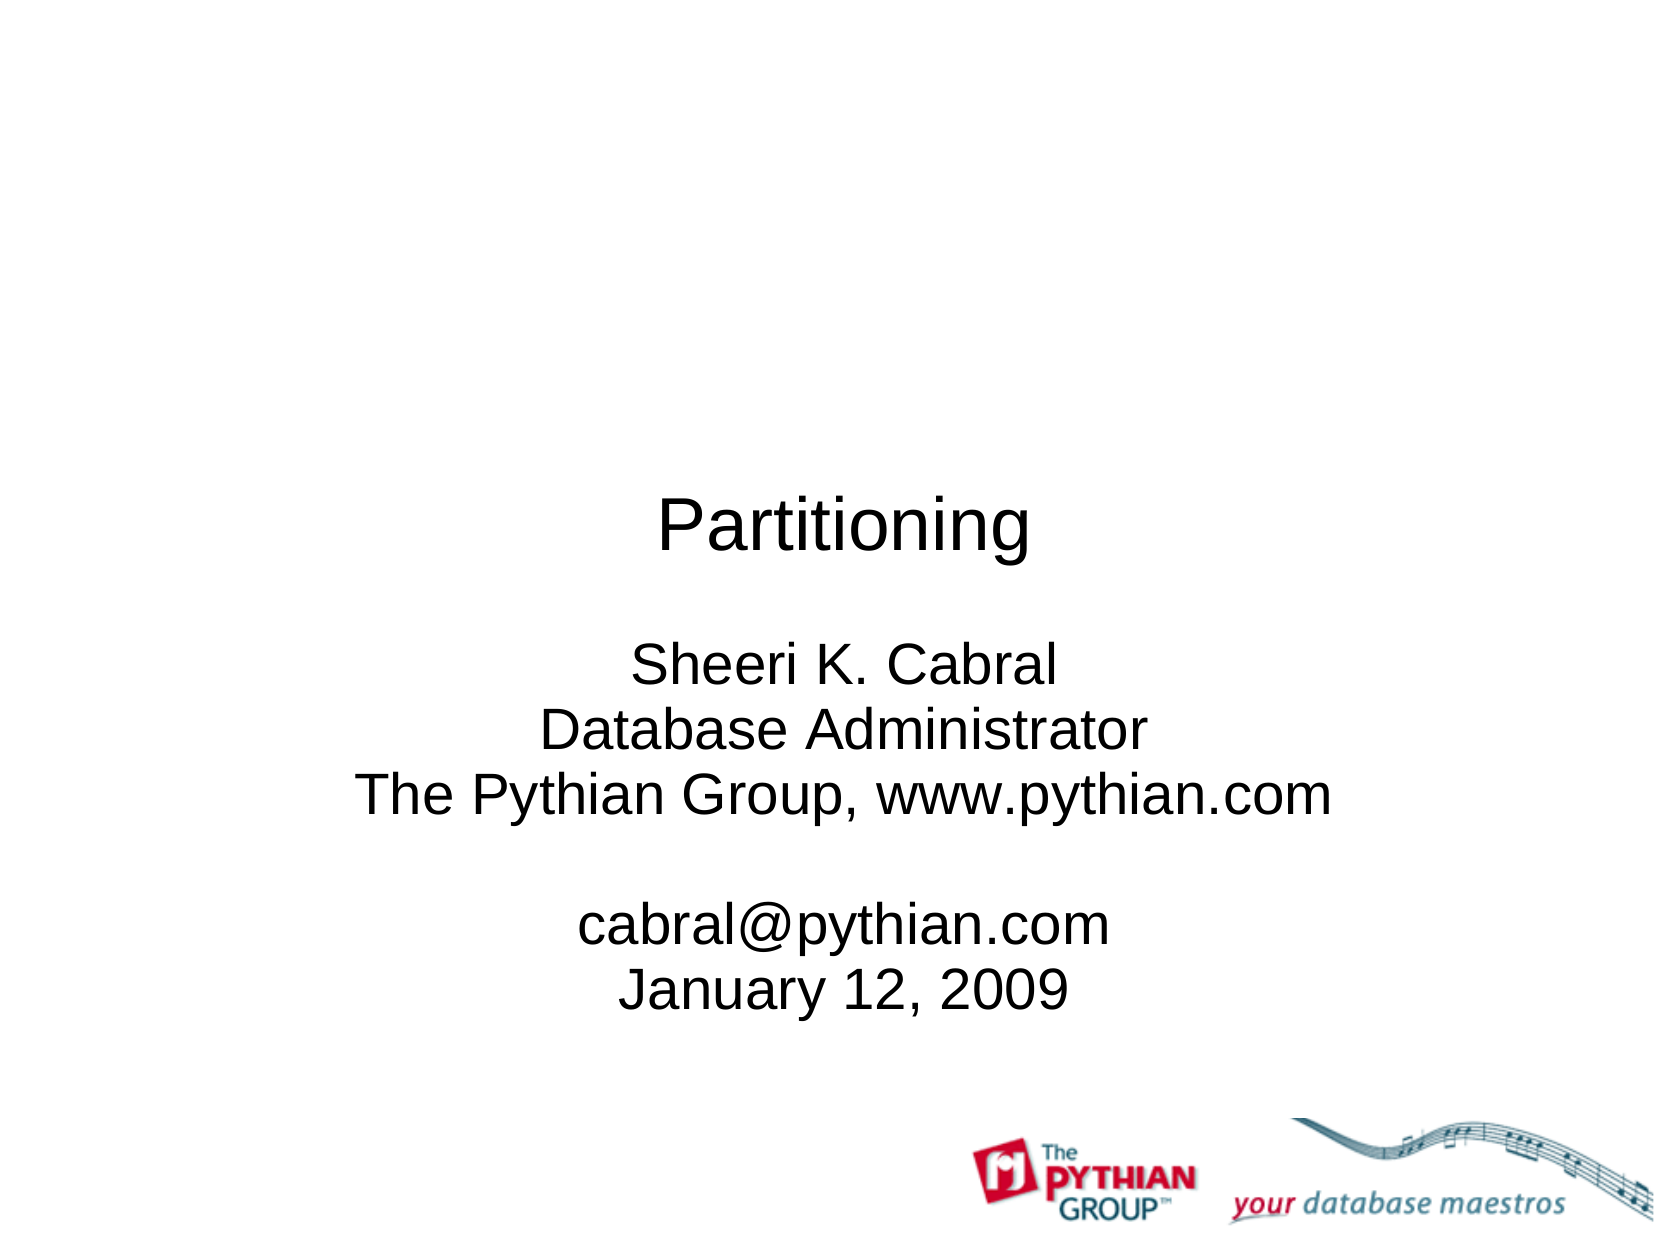

# Partitioning
Sheeri K. Cabral
Database Administrator
The Pythian Group, www.pythian.com
cabral@pythian.com
January 12, 2009